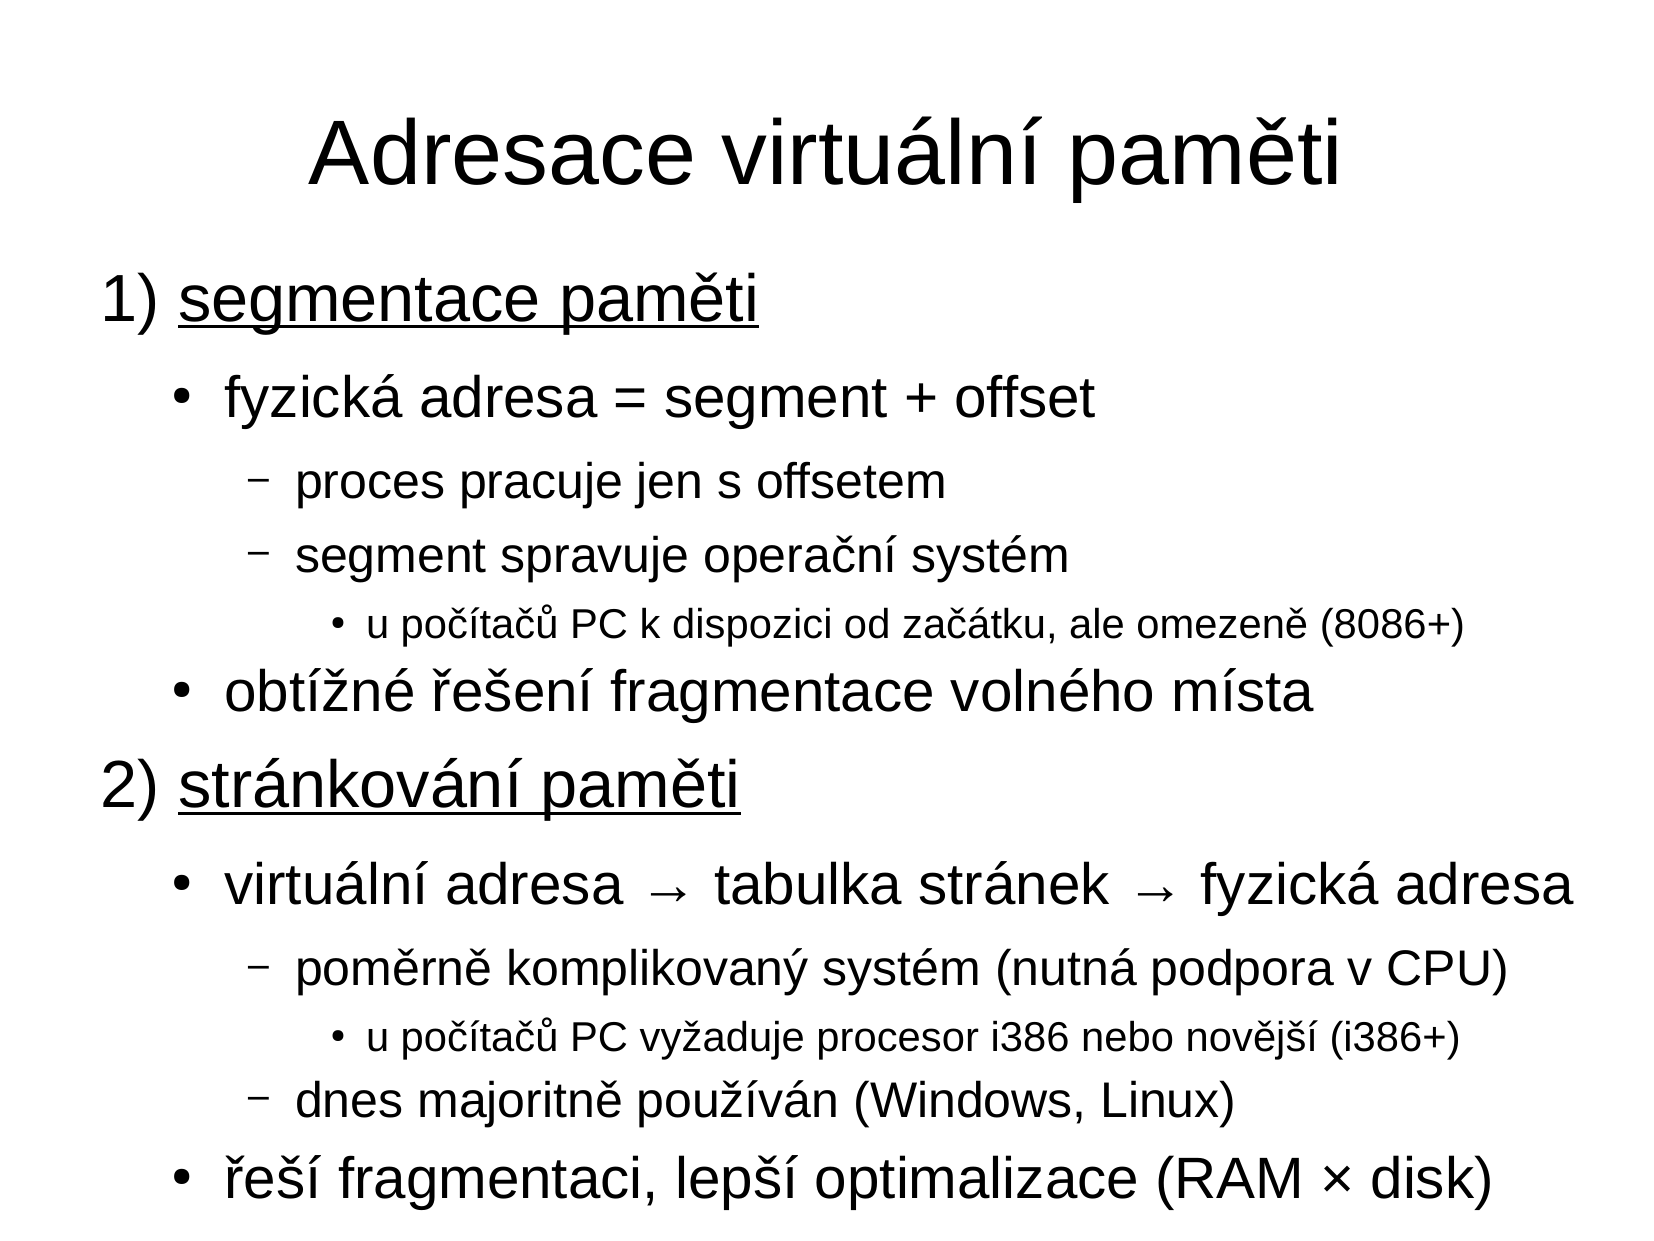

# Adresace virtuální paměti
 segmentace paměti
fyzická adresa = segment + offset
proces pracuje jen s offsetem
segment spravuje operační systém
u počítačů PC k dispozici od začátku, ale omezeně (8086+)
obtížné řešení fragmentace volného místa
 stránkování paměti
virtuální adresa → tabulka stránek → fyzická adresa
poměrně komplikovaný systém (nutná podpora v CPU)
u počítačů PC vyžaduje procesor i386 nebo novější (i386+)
dnes majoritně používán (Windows, Linux)
řeší fragmentaci, lepší optimalizace (RAM × disk)